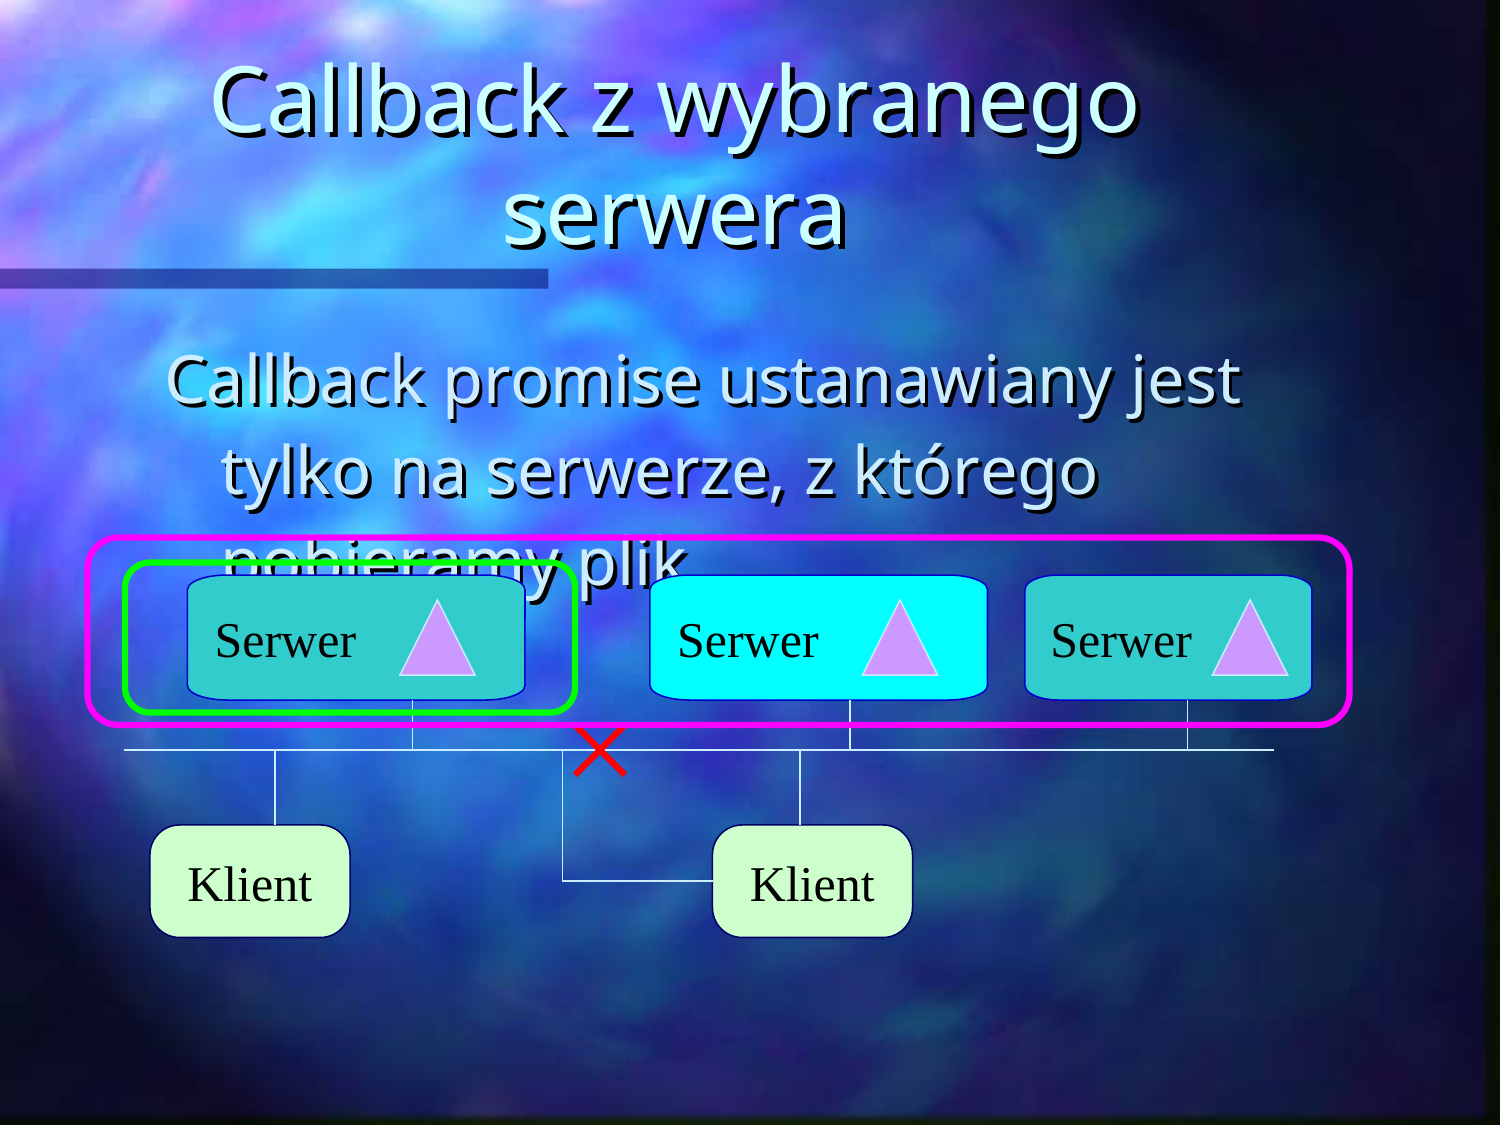

# Callback z wybranego serwera
Callback promise ustanawiany jest tylko na serwerze, z którego pobieramy plik
Serwer
Serwer
Serwer
Klient
Klient